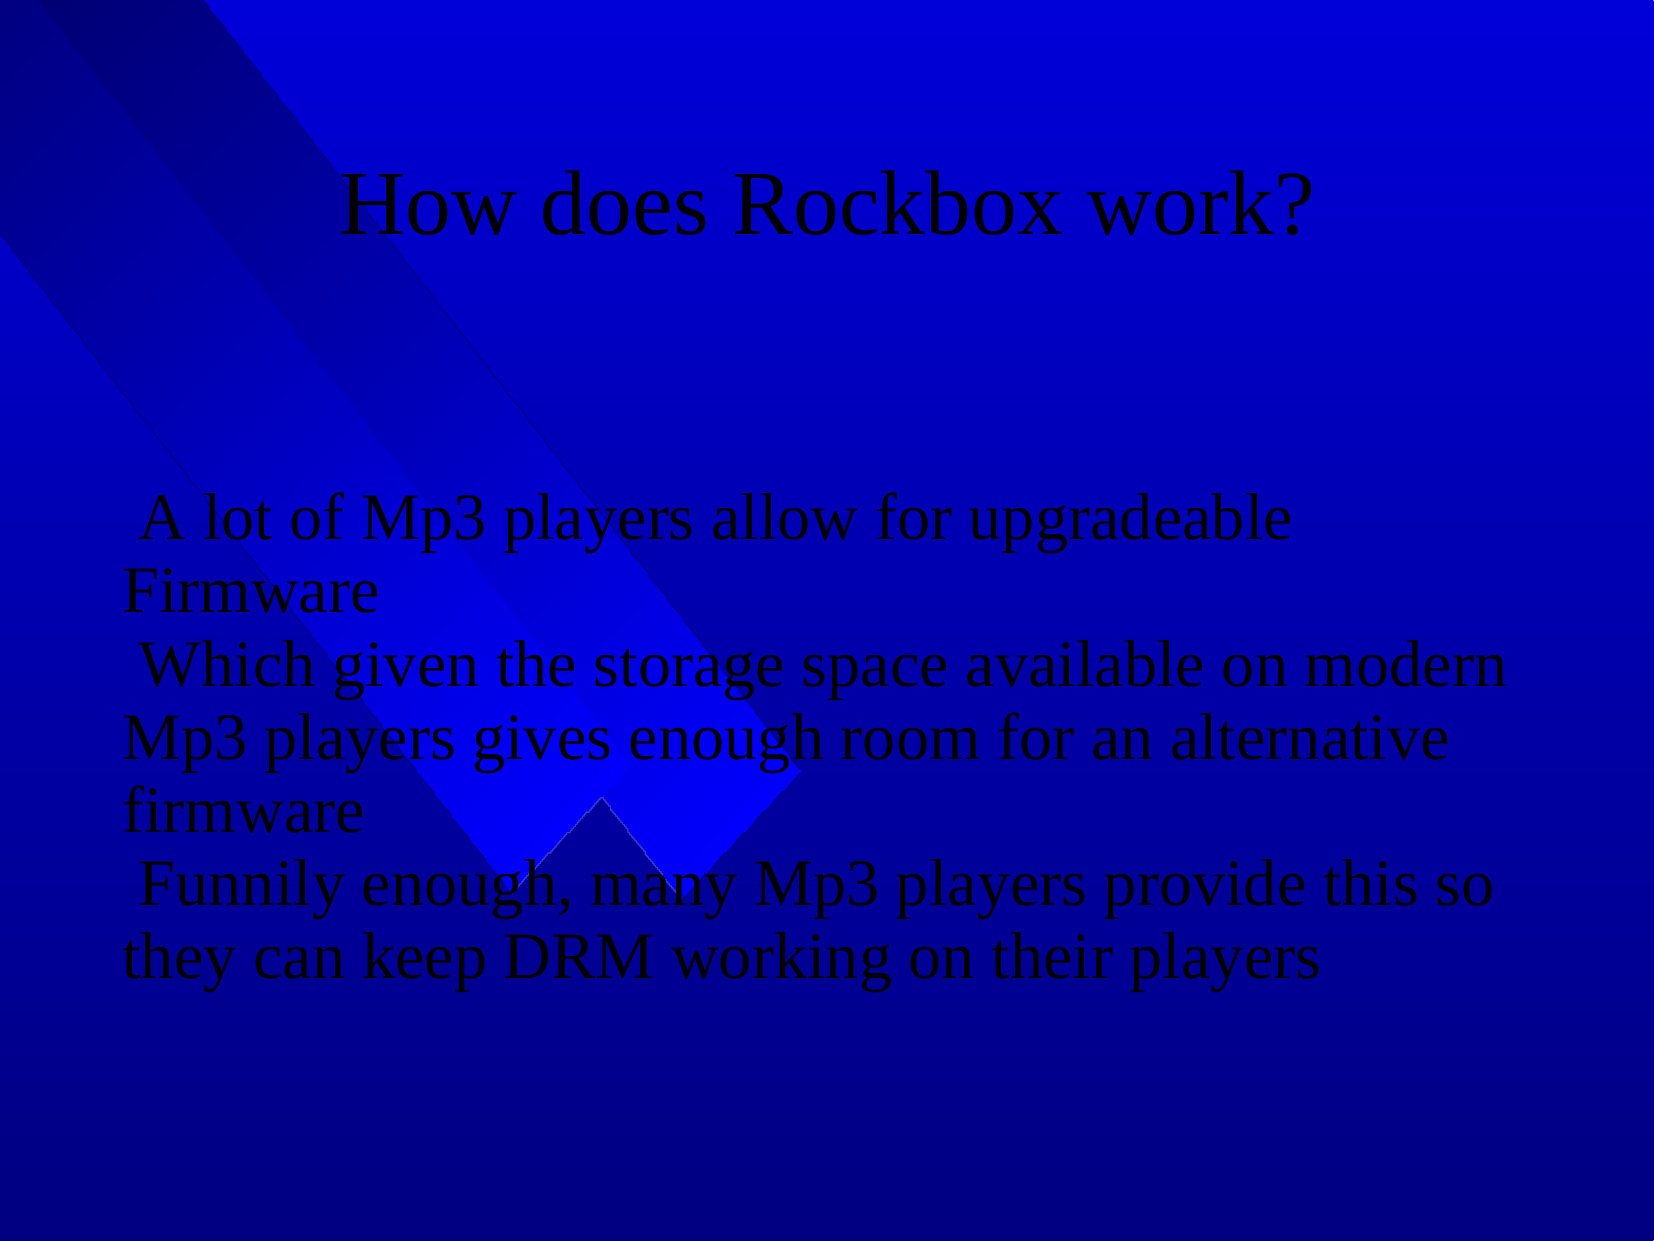

# How does Rockbox work?
 A lot of Mp3 players allow for upgradeable Firmware
 Which given the storage space available on modern Mp3 players gives enough room for an alternative firmware
 Funnily enough, many Mp3 players provide this so they can keep DRM working on their players